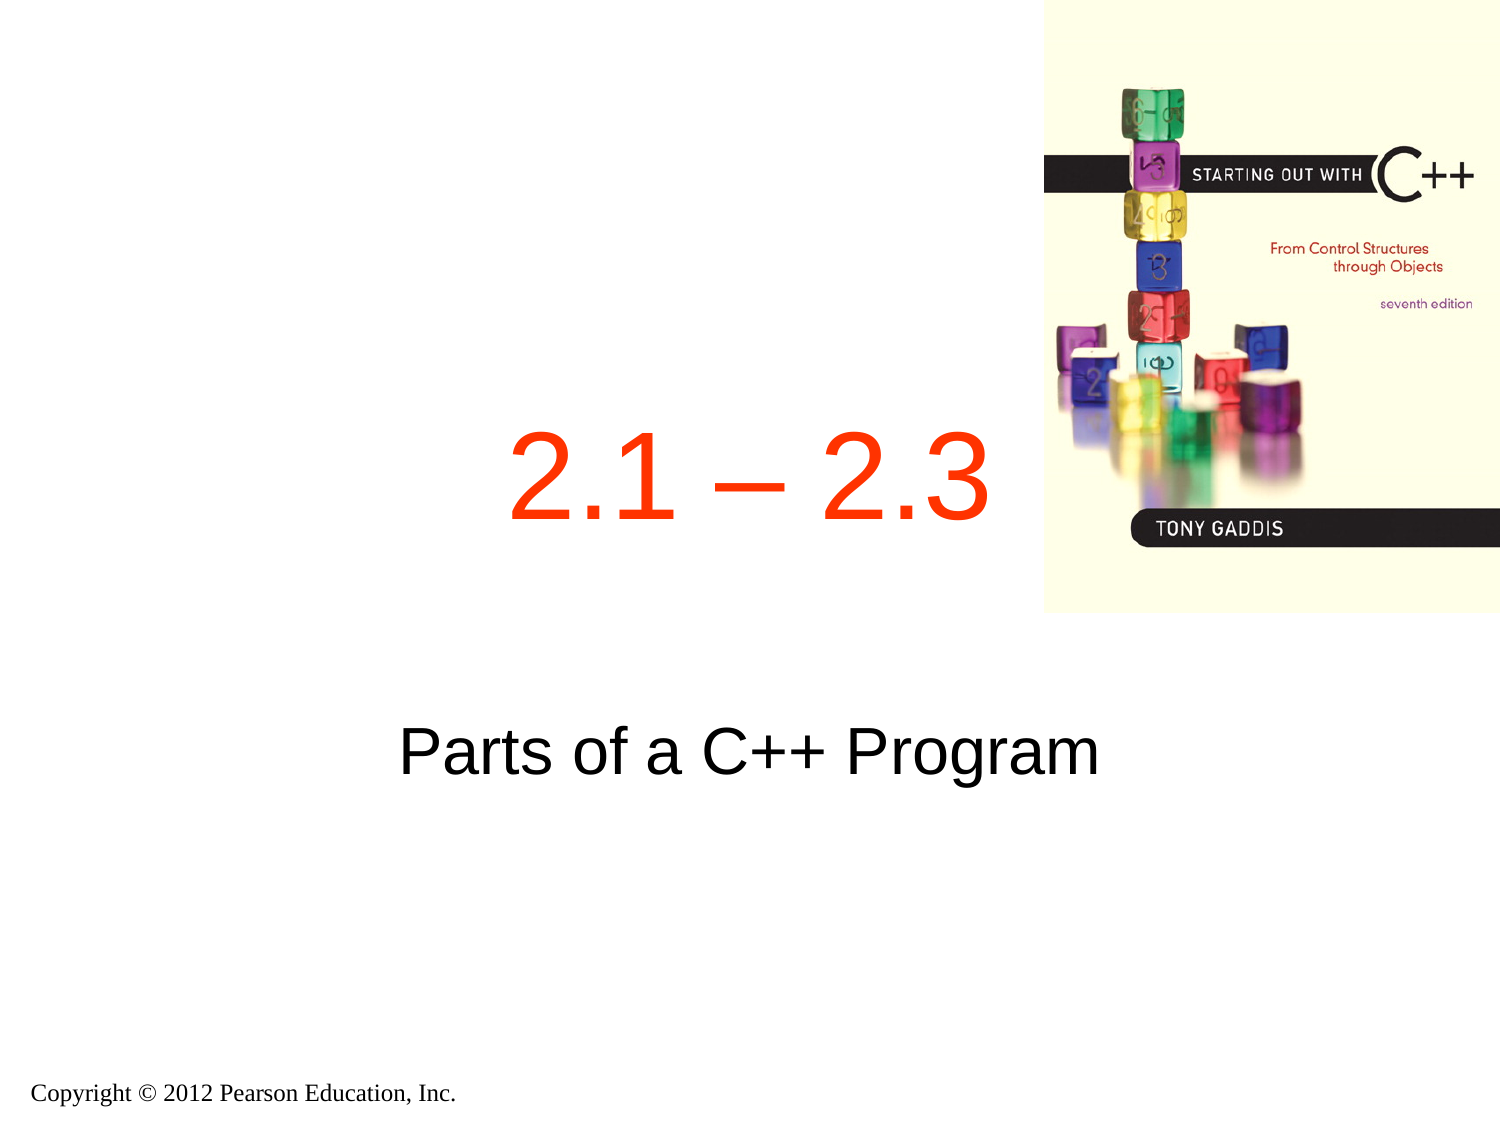

2.1 – 2.3
Parts of a C++ Program